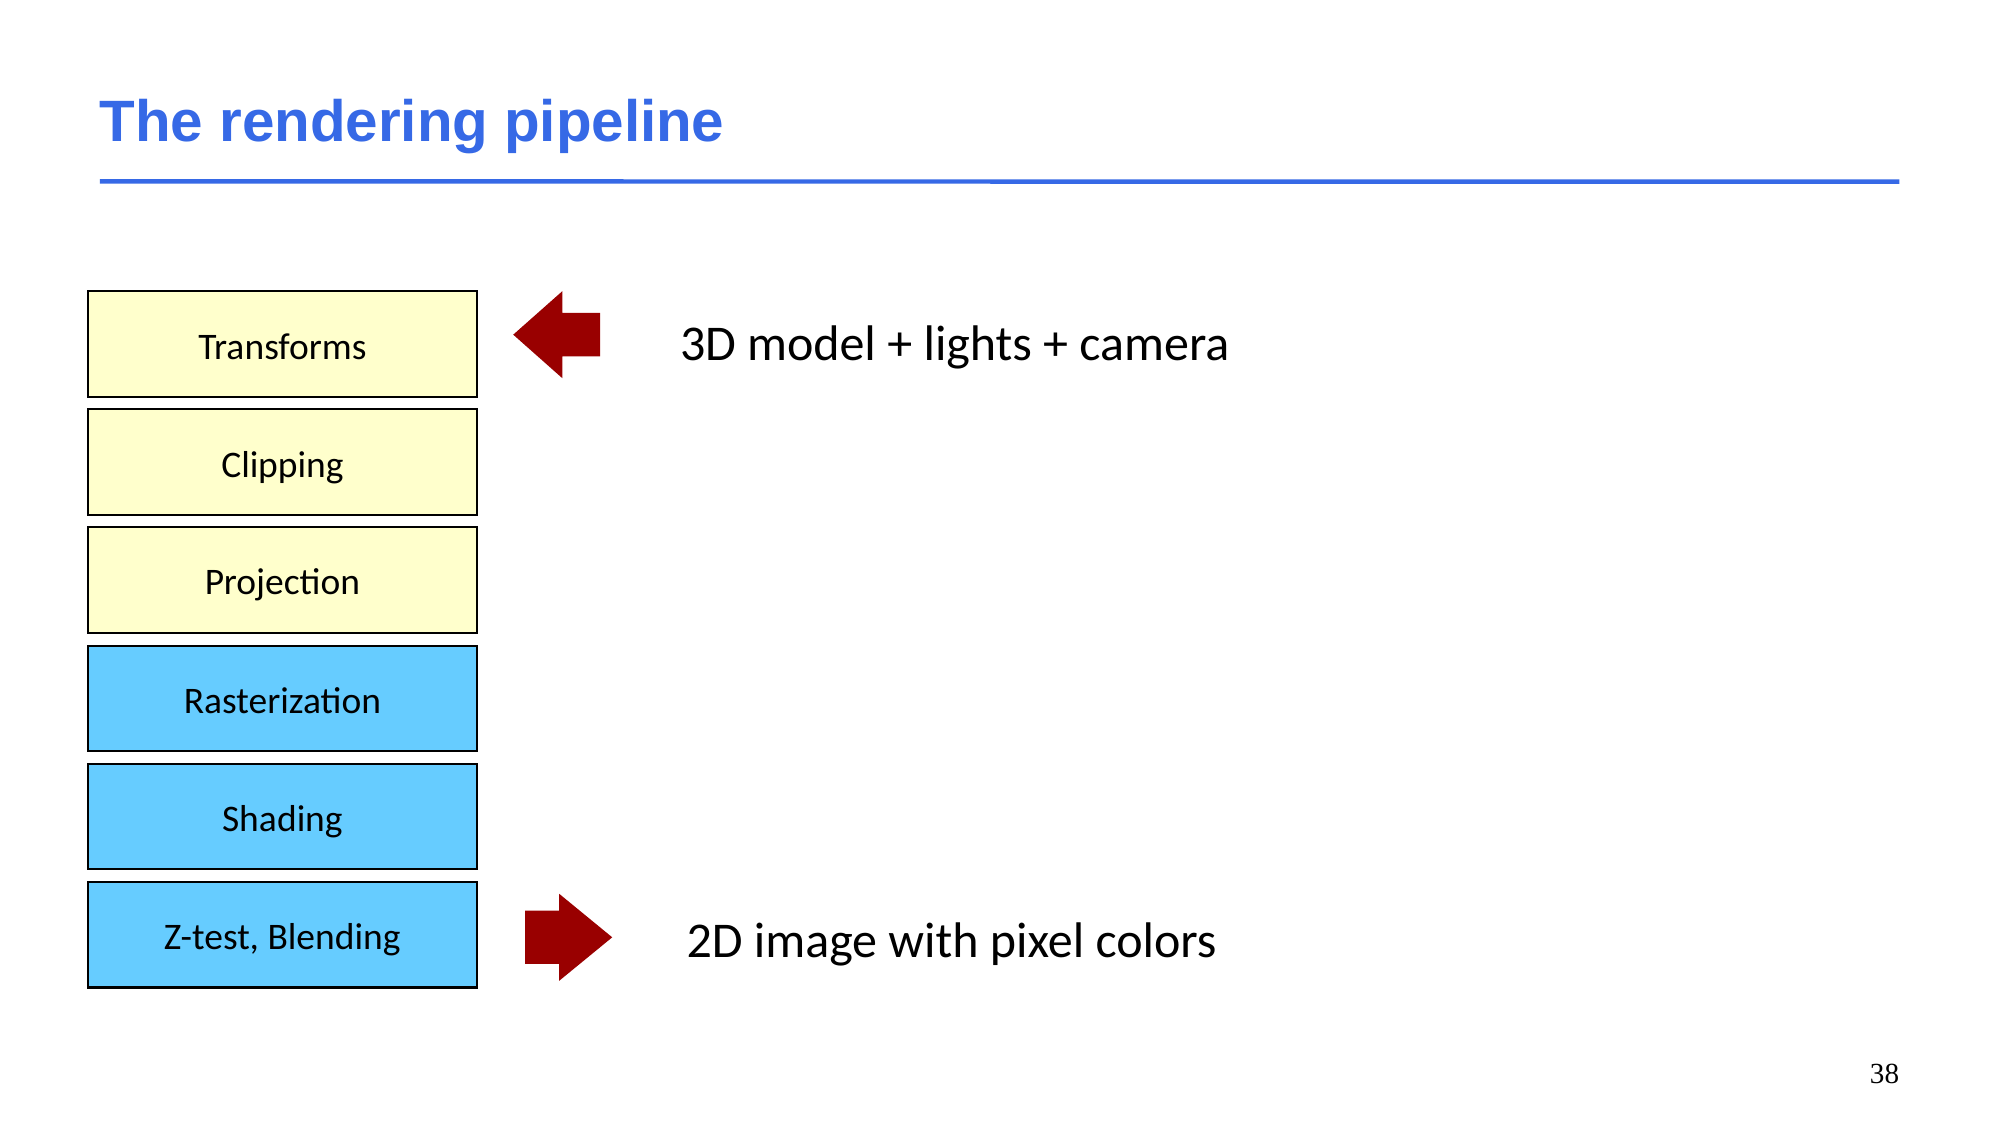

# The rendering pipeline
Transforms
3D model + lights + camera
Clipping
Projection
Rasterization
Shading
Z-test, Blending
2D image with pixel colors
38